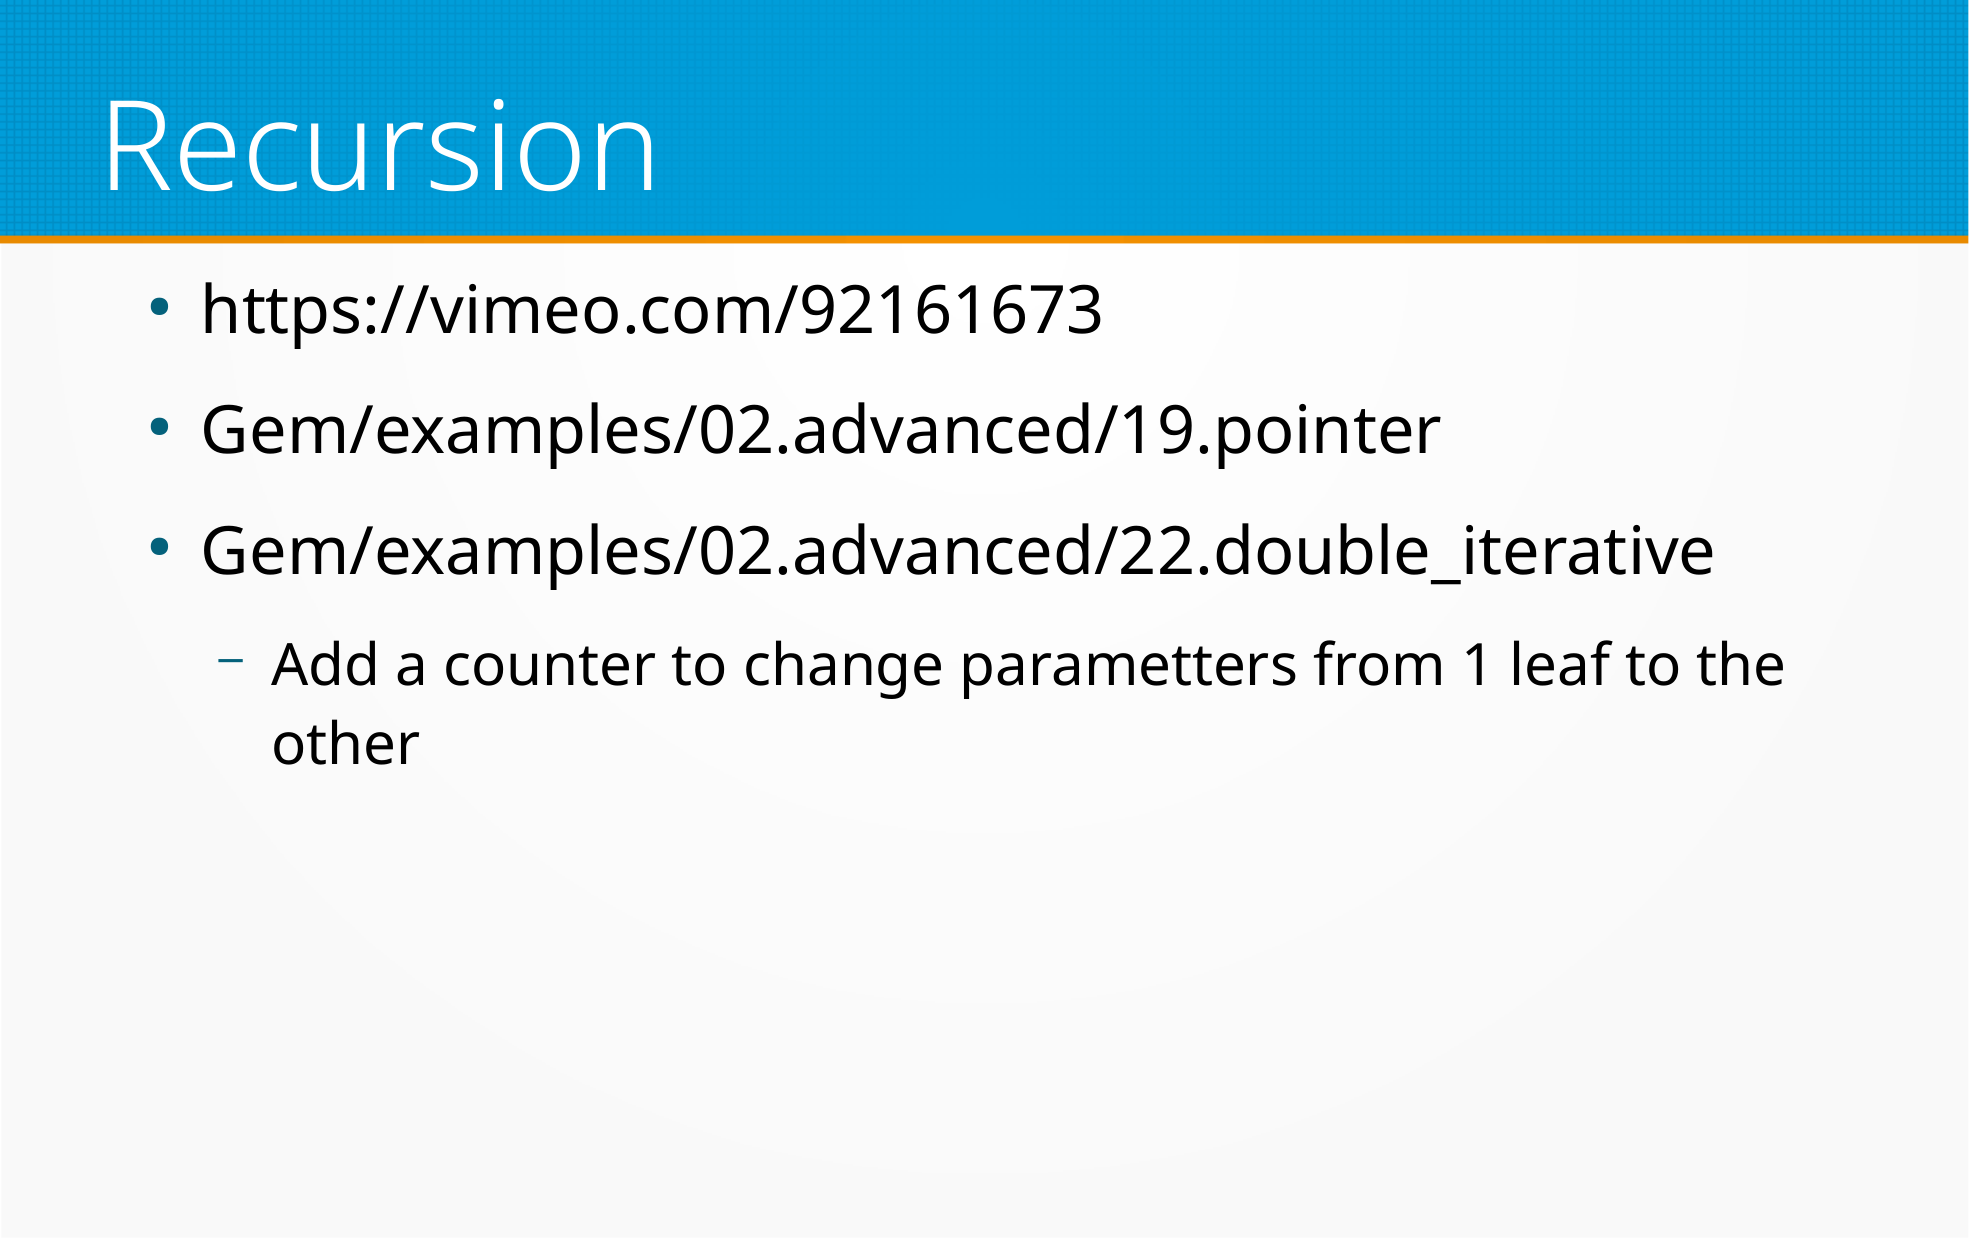

# Recursion
https://vimeo.com/92161673
Gem/examples/02.advanced/19.pointer
Gem/examples/02.advanced/22.double_iterative
Add a counter to change parametters from 1 leaf to the other